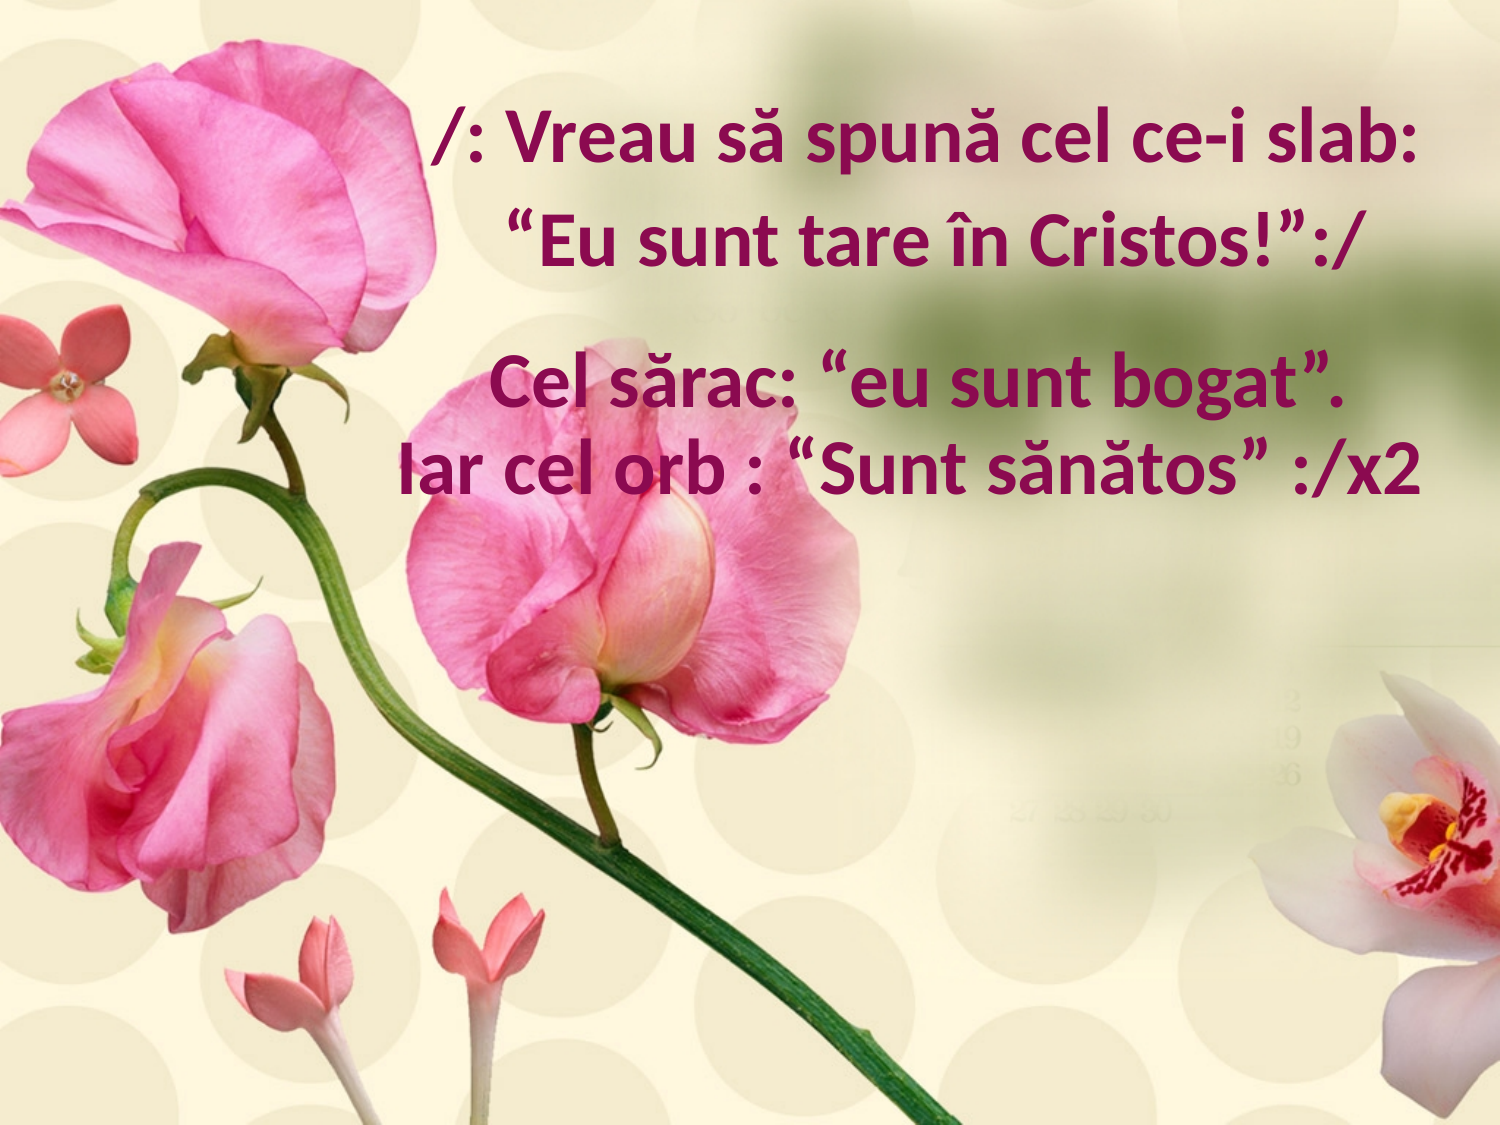

# /: Vreau să spună cel ce-i slab: “Eu sunt tare în Cristos!”:/
Cel sărac: “eu sunt bogat”.
Iar cel orb : “Sunt sănătos” :/x2